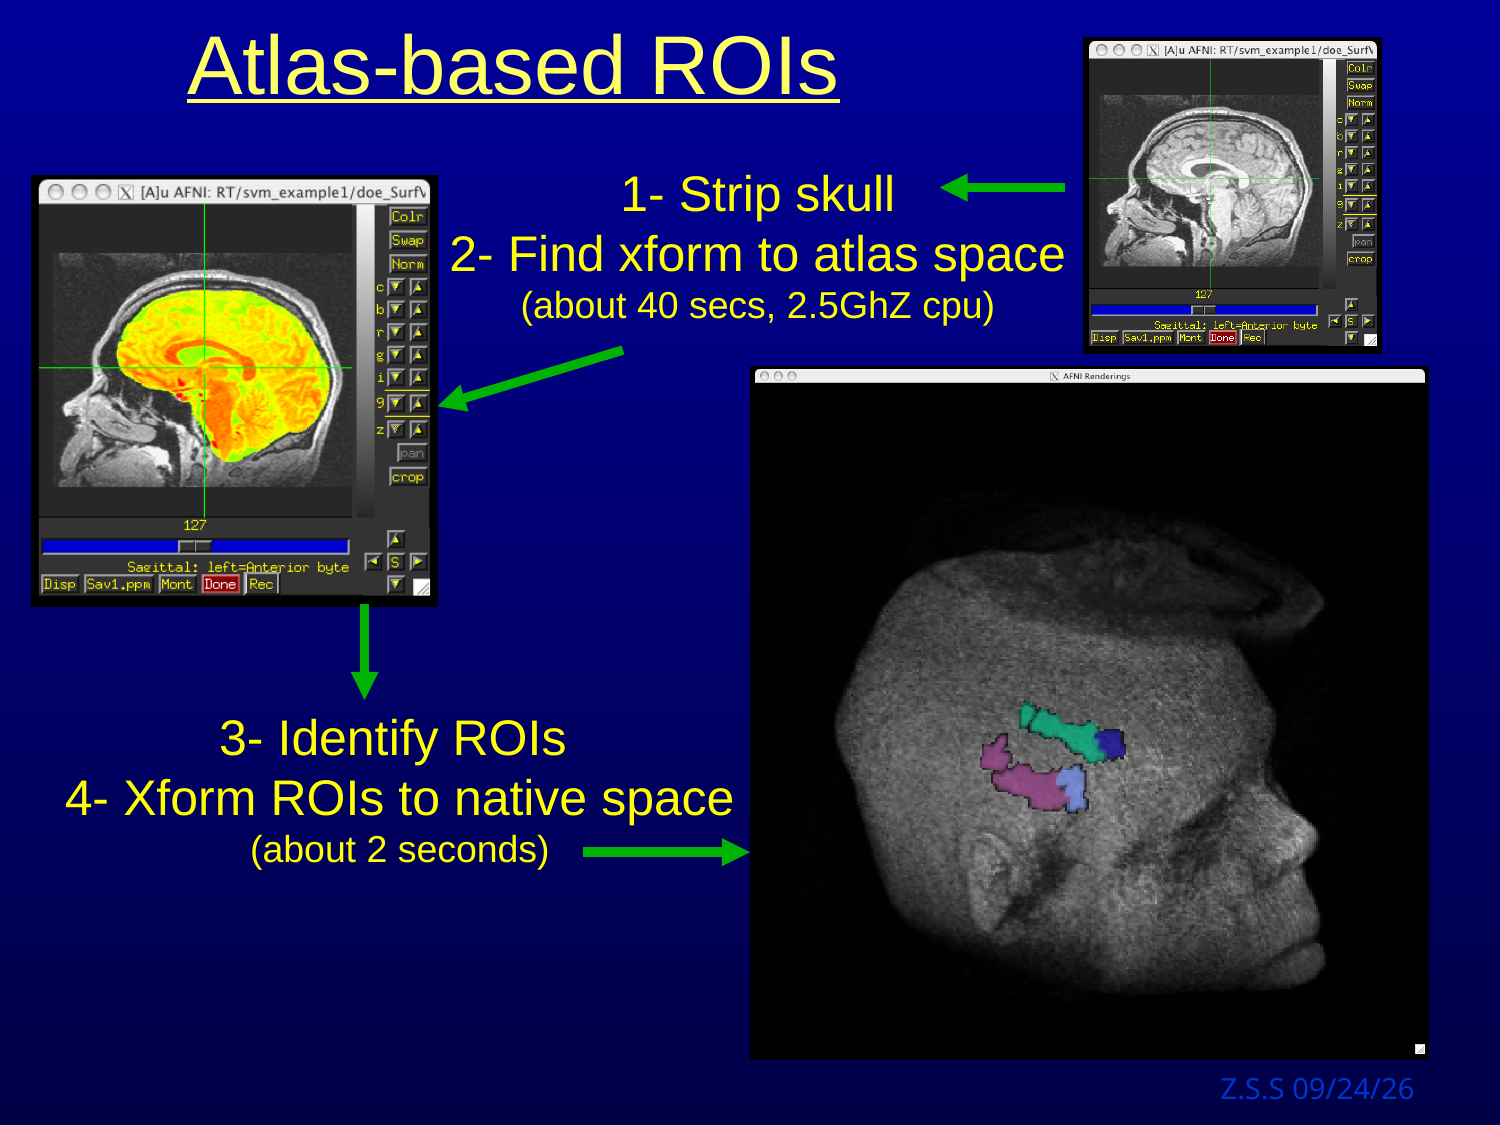

# Atlas-based ROIs
1- Strip skull
2- Find xform to atlas space
(about 40 secs, 2.5GhZ cpu)
3- Identify ROIs
4- Xform ROIs to native space
(about 2 seconds)